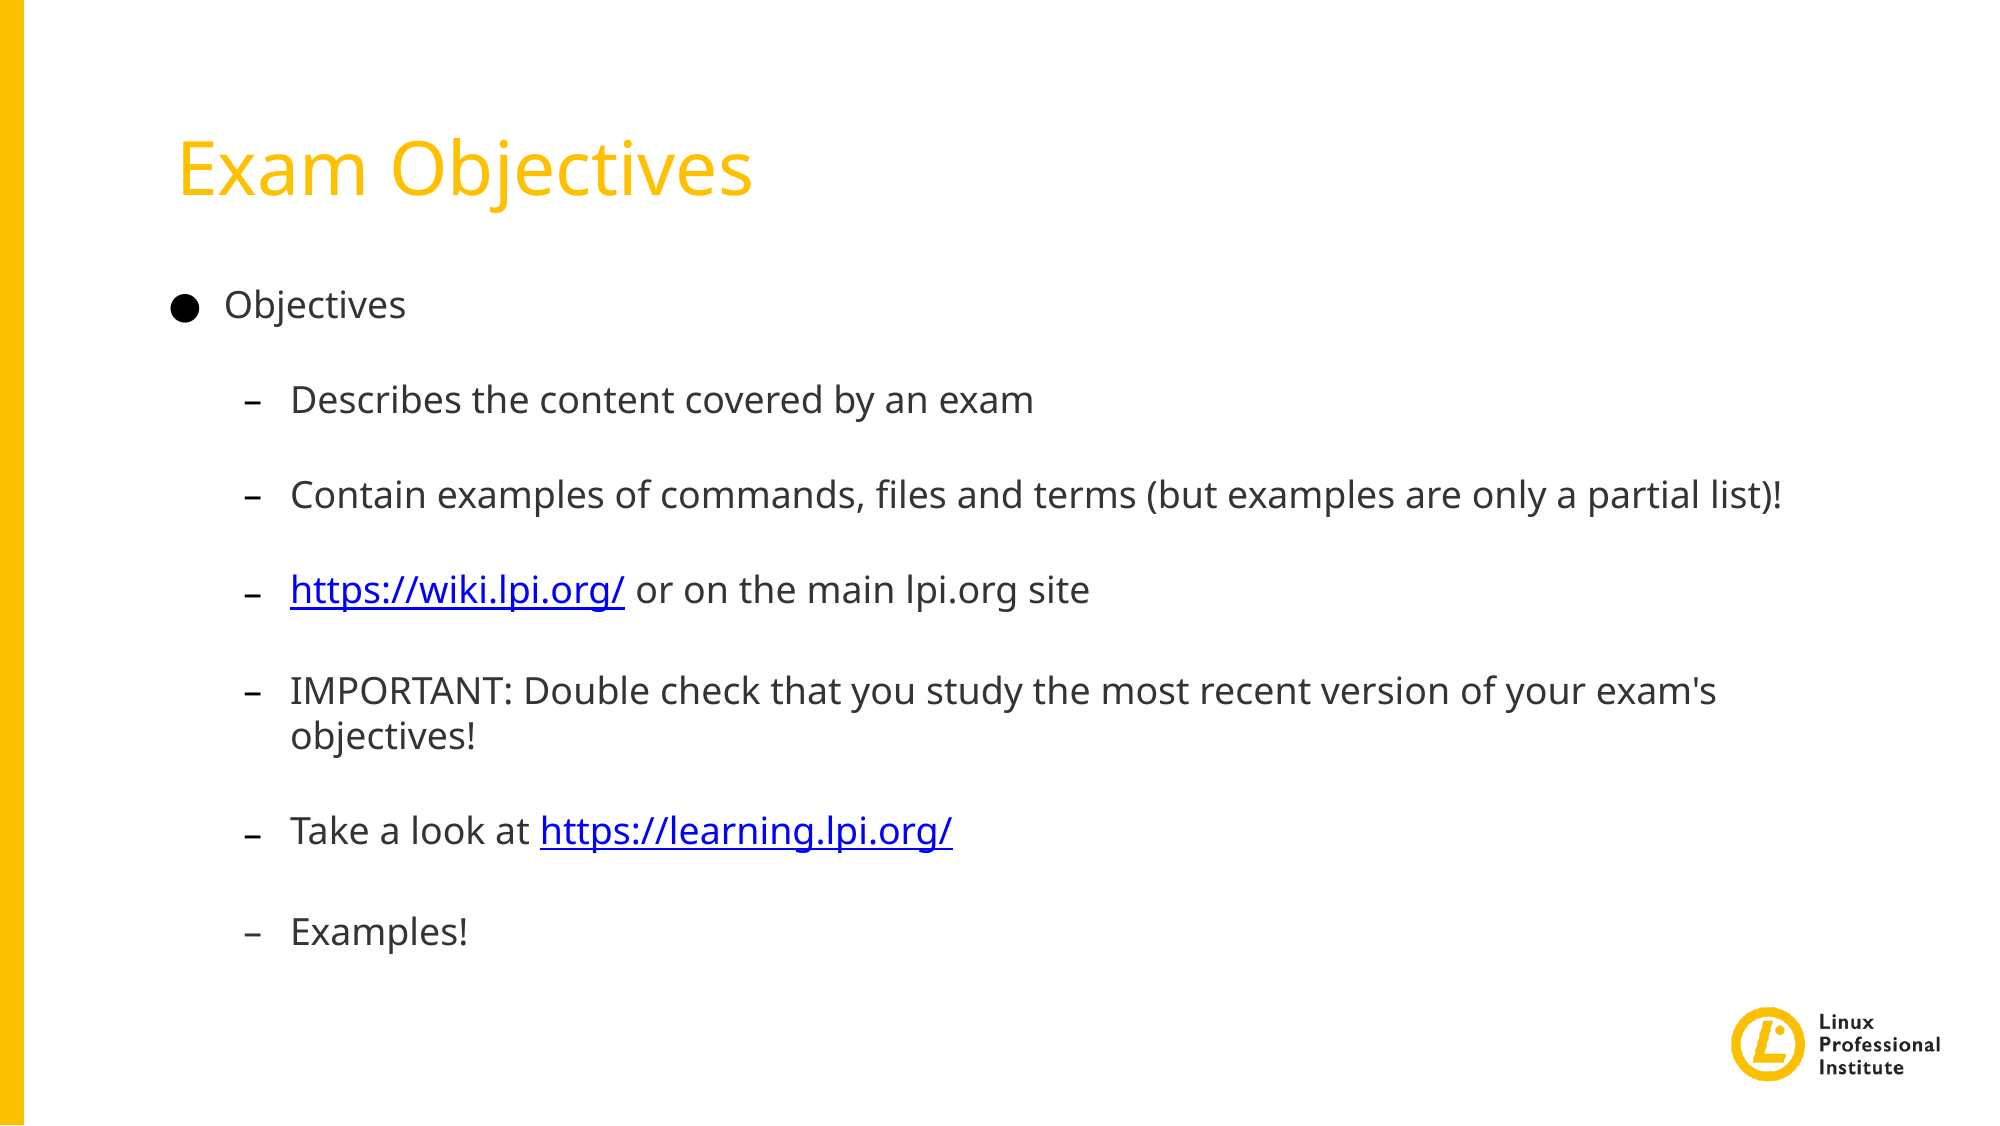

Exam Objectives
Objectives
Describes the content covered by an exam
Contain examples of commands, files and terms (but examples are only a partial list)!
https://wiki.lpi.org/ or on the main lpi.org site
IMPORTANT: Double check that you study the most recent version of your exam's objectives!
Take a look at https://learning.lpi.org/
Examples!